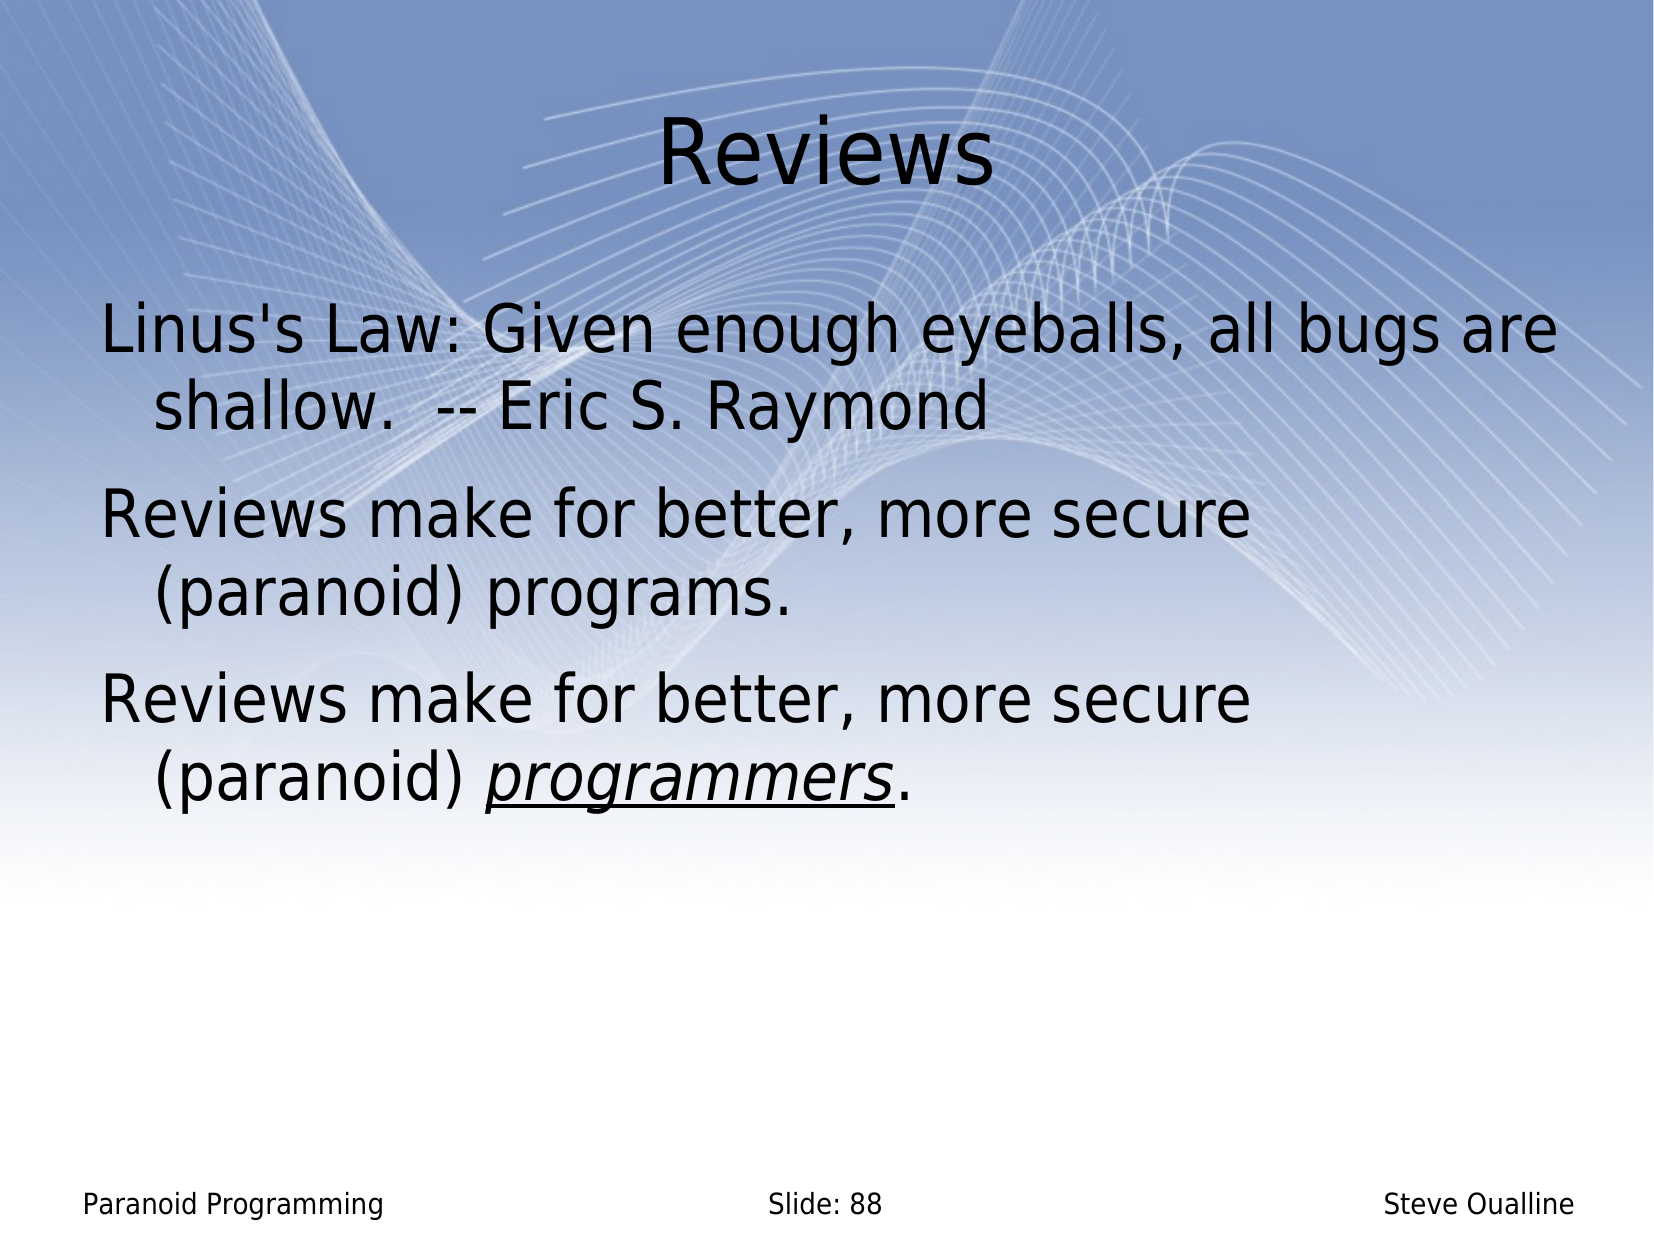

# Reviews
Linus's Law: Given enough eyeballs, all bugs are shallow. -- Eric S. Raymond
Reviews make for better, more secure (paranoid) programs.
Reviews make for better, more secure (paranoid) programmers.
Paranoid Programming
Steve Oualline
88